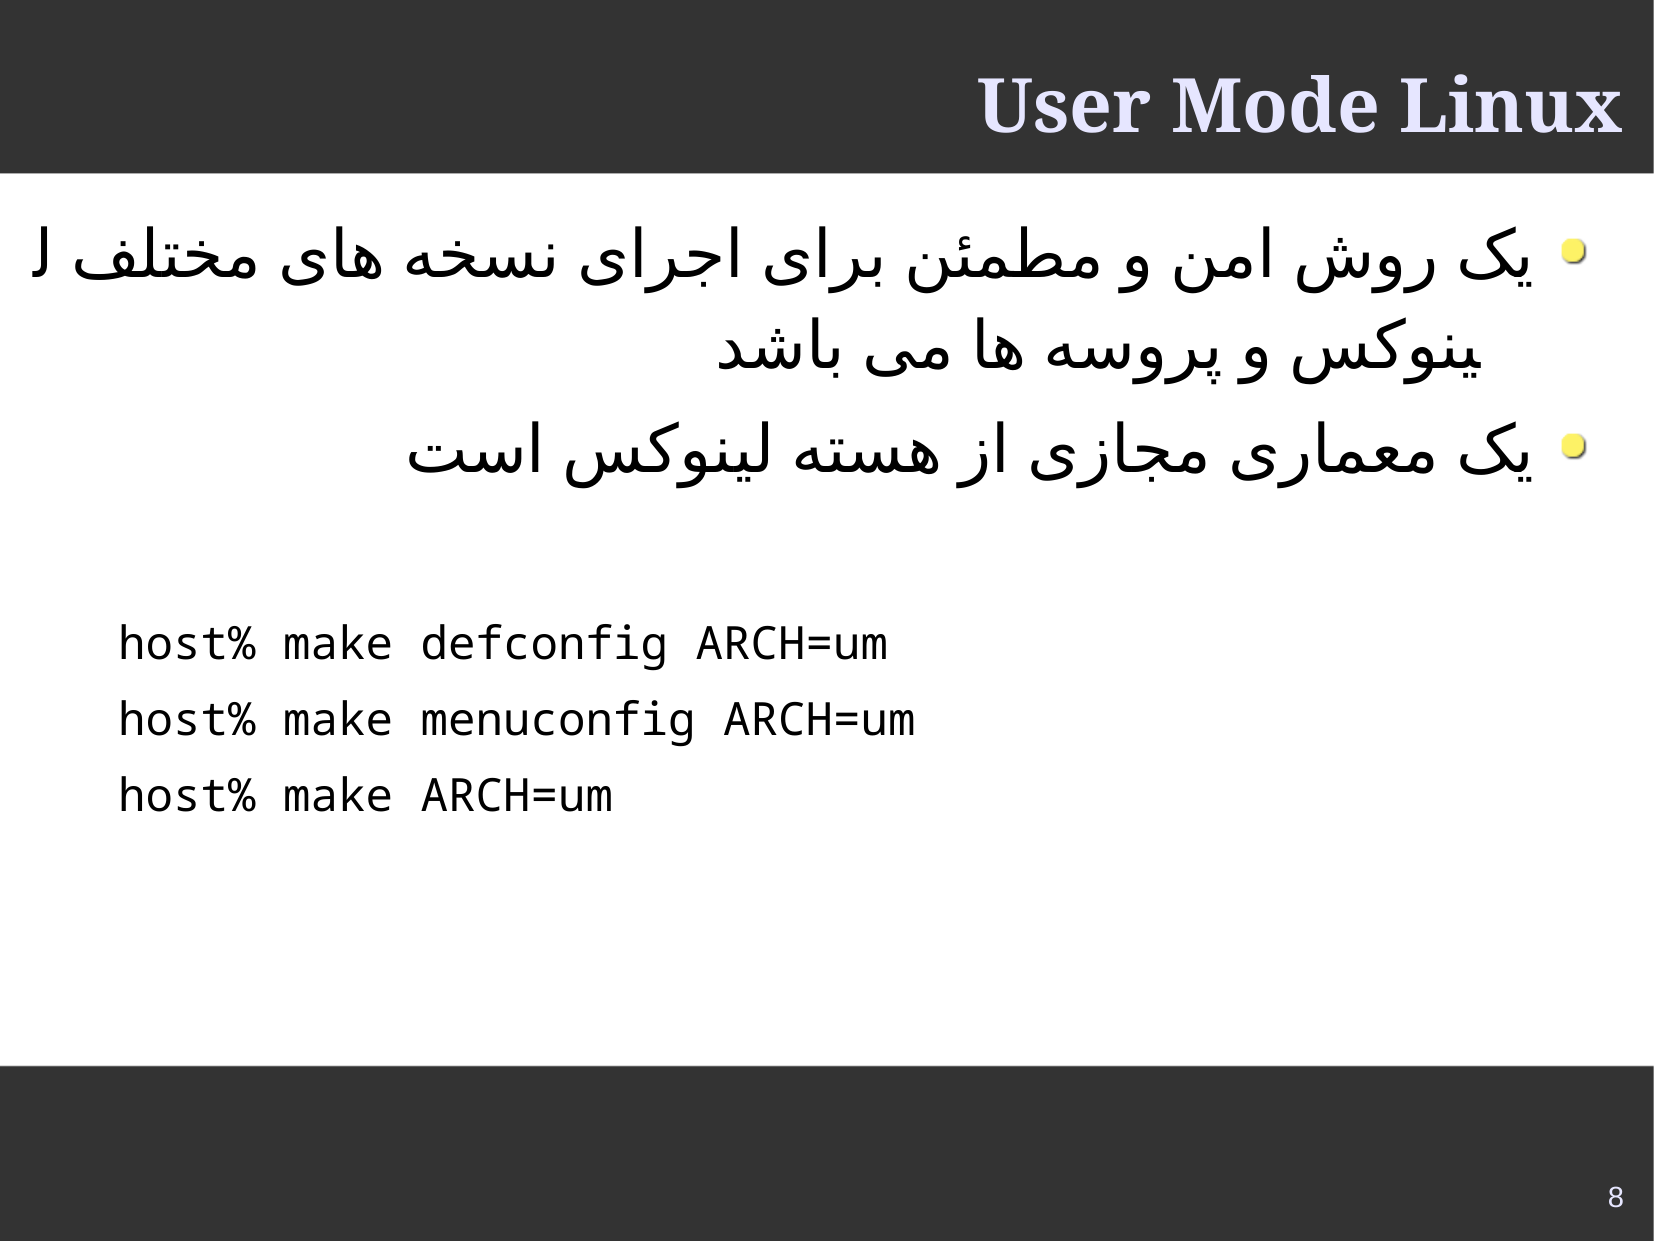

# User Mode Linux
یک روش امن و مطمئن برای اجرای نسخه های مختلف لینوکس و پروسه ها می باشد
یک معماری مجازی از هسته لینوکس است
host% make defconfig ARCH=um
host% make menuconfig ARCH=um
host% make ARCH=um
8